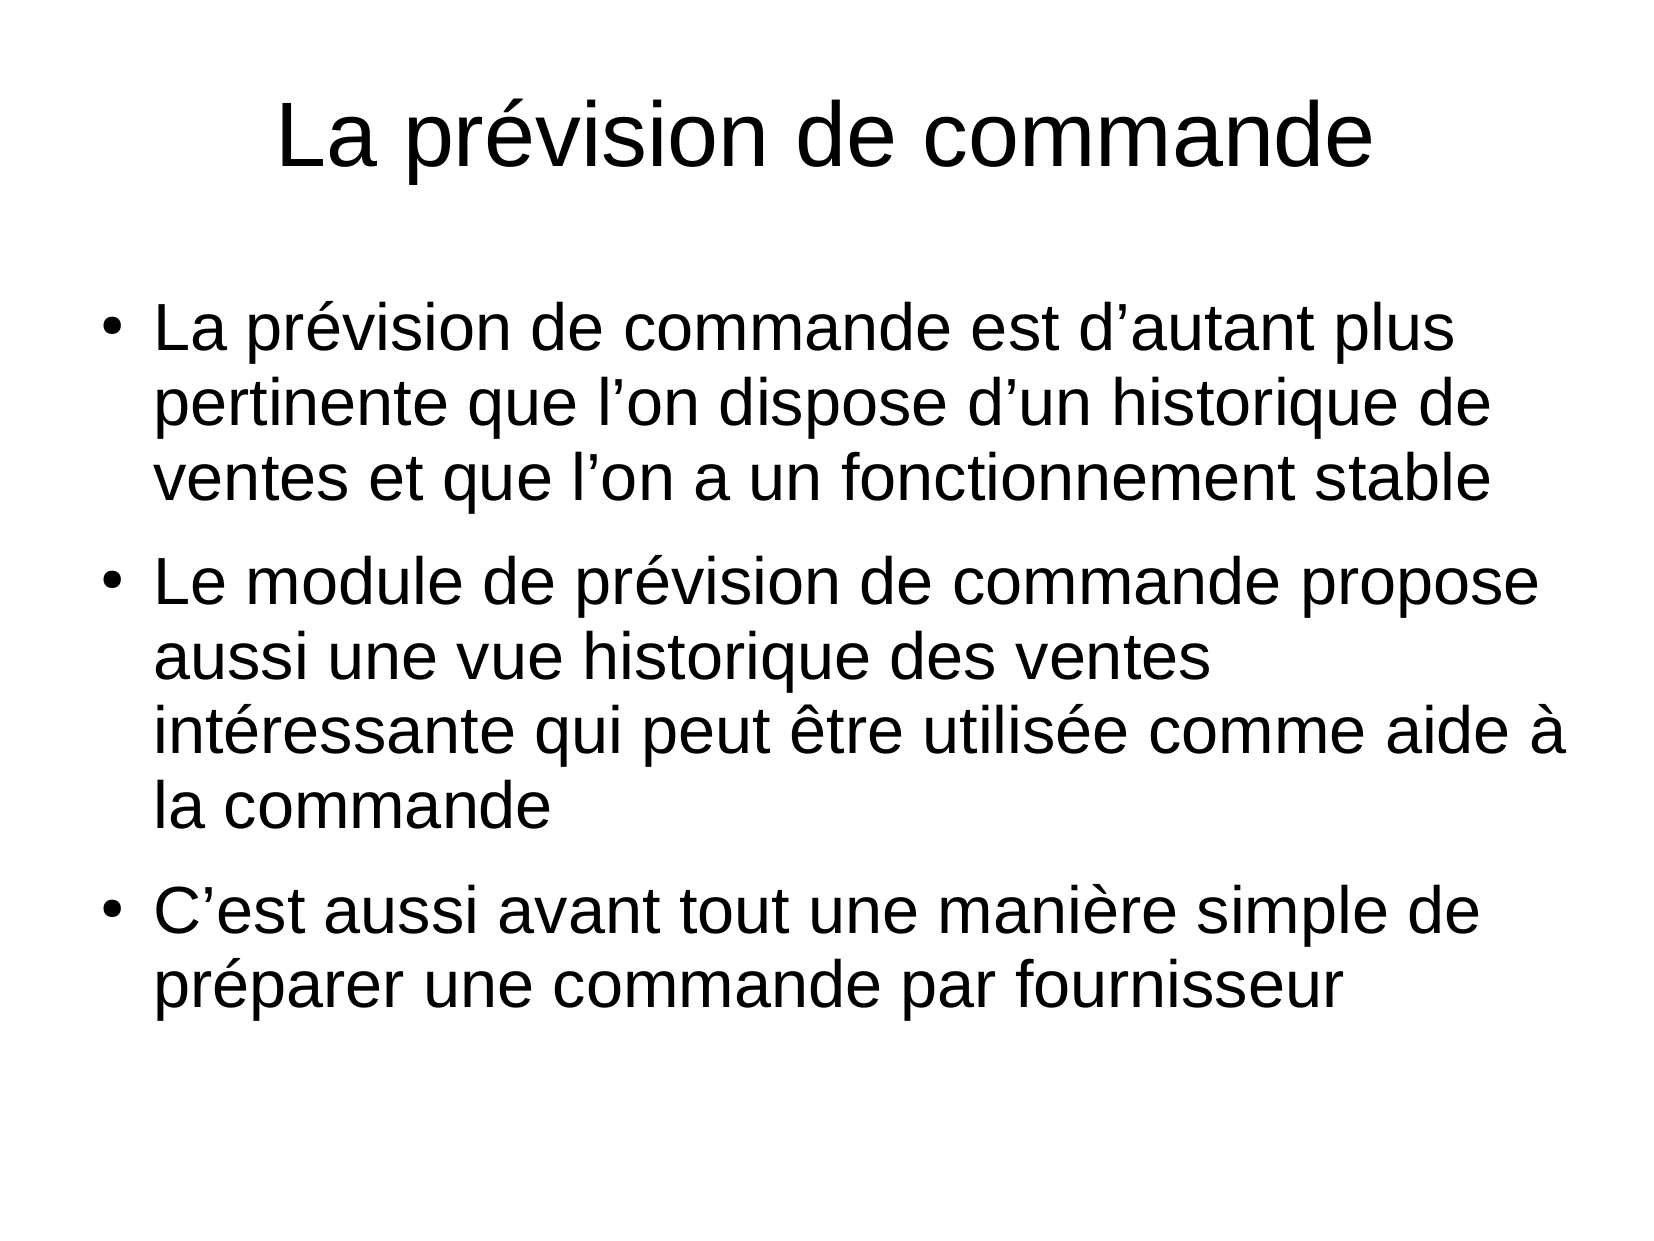

# La prévision de commande
La prévision de commande est d’autant plus pertinente que l’on dispose d’un historique de ventes et que l’on a un fonctionnement stable
Le module de prévision de commande propose aussi une vue historique des ventes intéressante qui peut être utilisée comme aide à la commande
C’est aussi avant tout une manière simple de préparer une commande par fournisseur